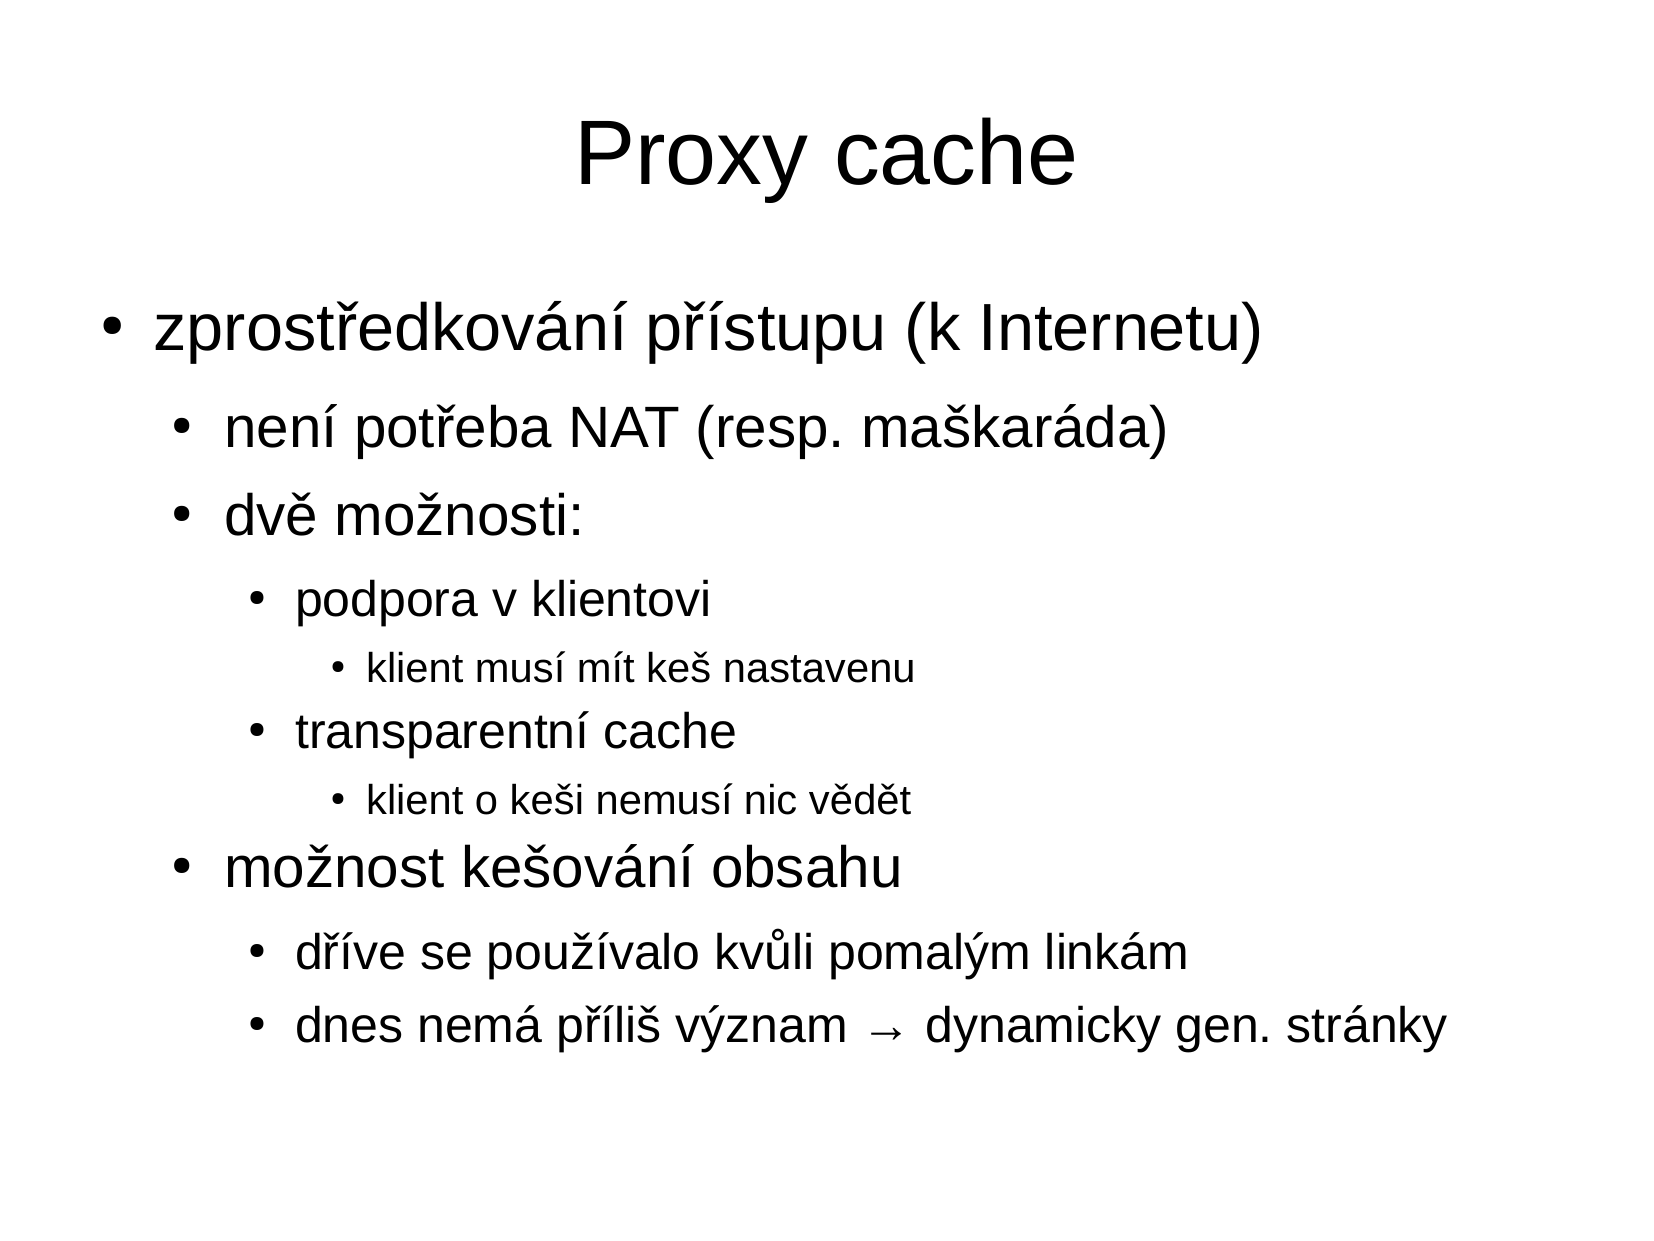

# Proxy cache
zprostředkování přístupu (k Internetu)
není potřeba NAT (resp. maškaráda)
dvě možnosti:
podpora v klientovi
klient musí mít keš nastavenu
transparentní cache
klient o keši nemusí nic vědět
možnost kešování obsahu
dříve se používalo kvůli pomalým linkám
dnes nemá příliš význam → dynamicky gen. stránky